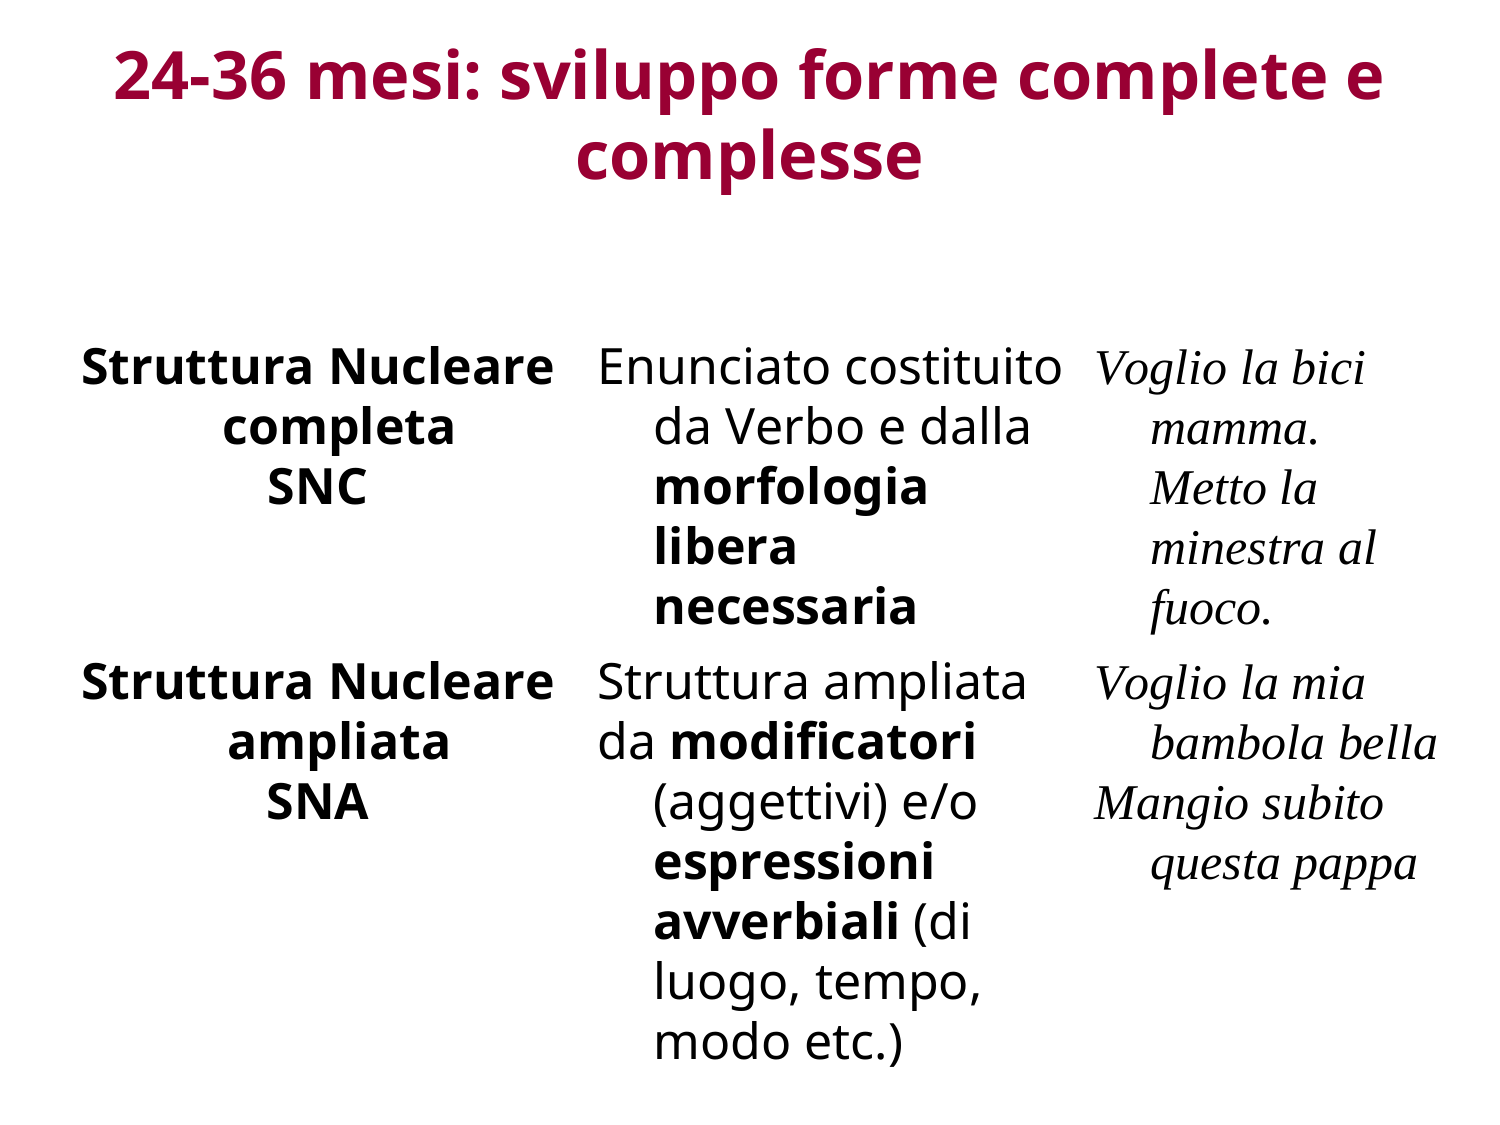

# 24-36 mesi: sviluppo forme complete e complesse
| | | |
| --- | --- | --- |
| Struttura Nucleare completa SNC | Enunciato costituito da Verbo e dalla morfologia libera necessaria | Voglio la bici mamma. Metto la minestra al fuoco. |
| Struttura Nucleare ampliata SNA | Struttura ampliata da modificatori (aggettivi) e/o espressioni avverbiali (di luogo, tempo, modo etc.) | Voglio la mia bambola bella Mangio subito questa pappa |